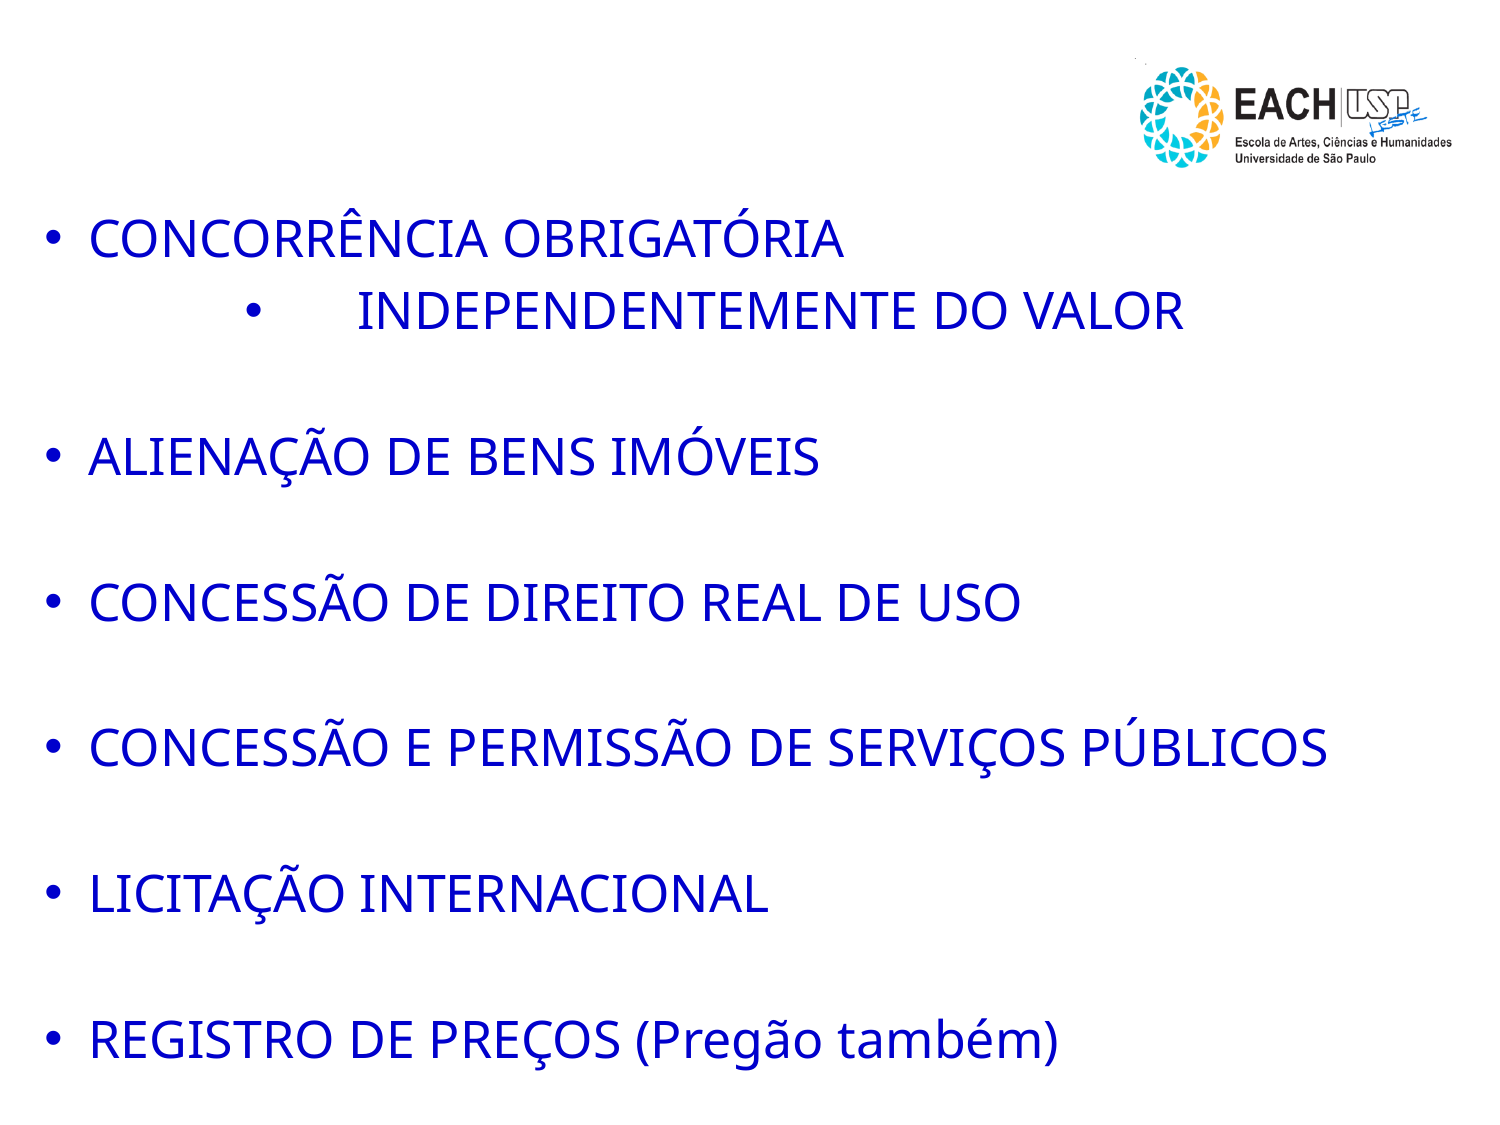

# CONCORRÊNCIA OBRIGATÓRIA
INDEPENDENTEMENTE DO VALOR
ALIENAÇÃO DE BENS IMÓVEIS
CONCESSÃO DE DIREITO REAL DE USO
CONCESSÃO E PERMISSÃO DE SERVIÇOS PÚBLICOS
LICITAÇÃO INTERNACIONAL
REGISTRO DE PREÇOS (Pregão também)